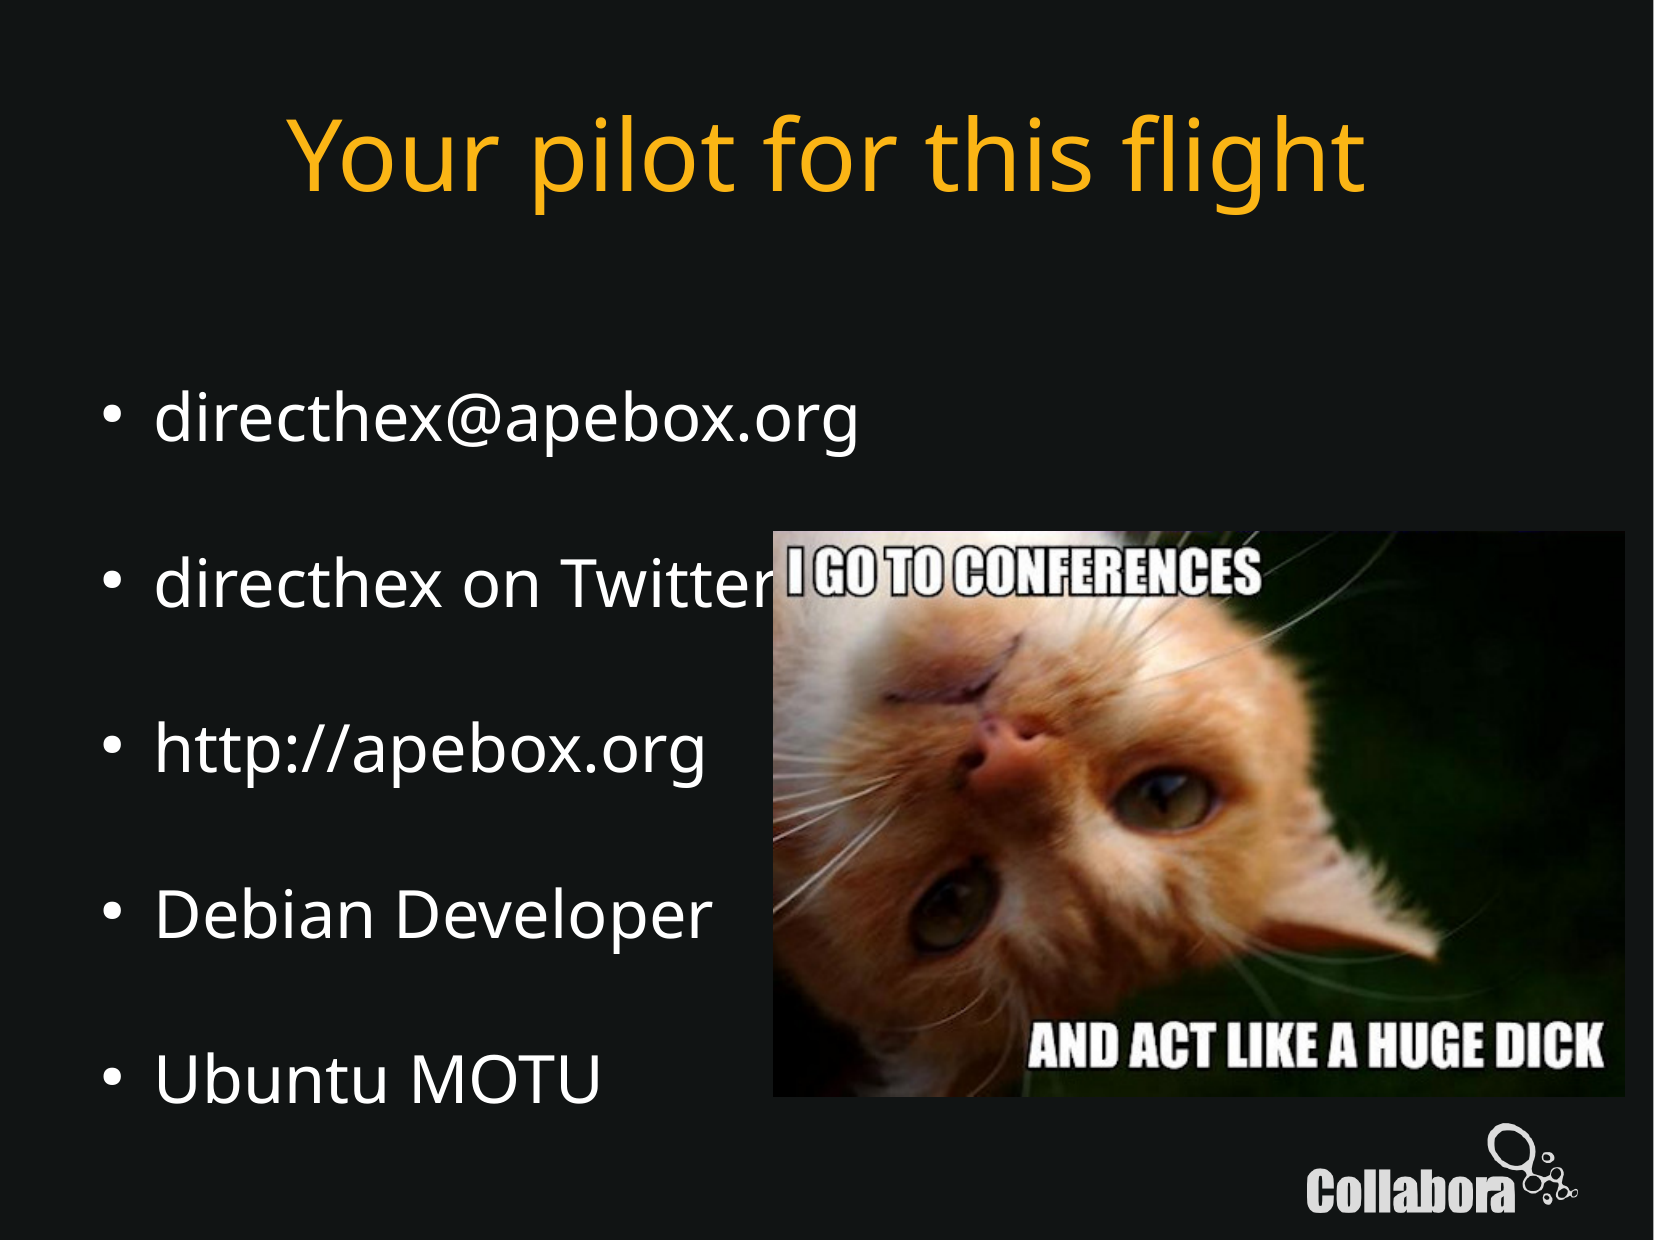

# Your pilot for this flight
directhex@apebox.org
directhex on Twitter
http://apebox.org
Debian Developer
Ubuntu MOTU